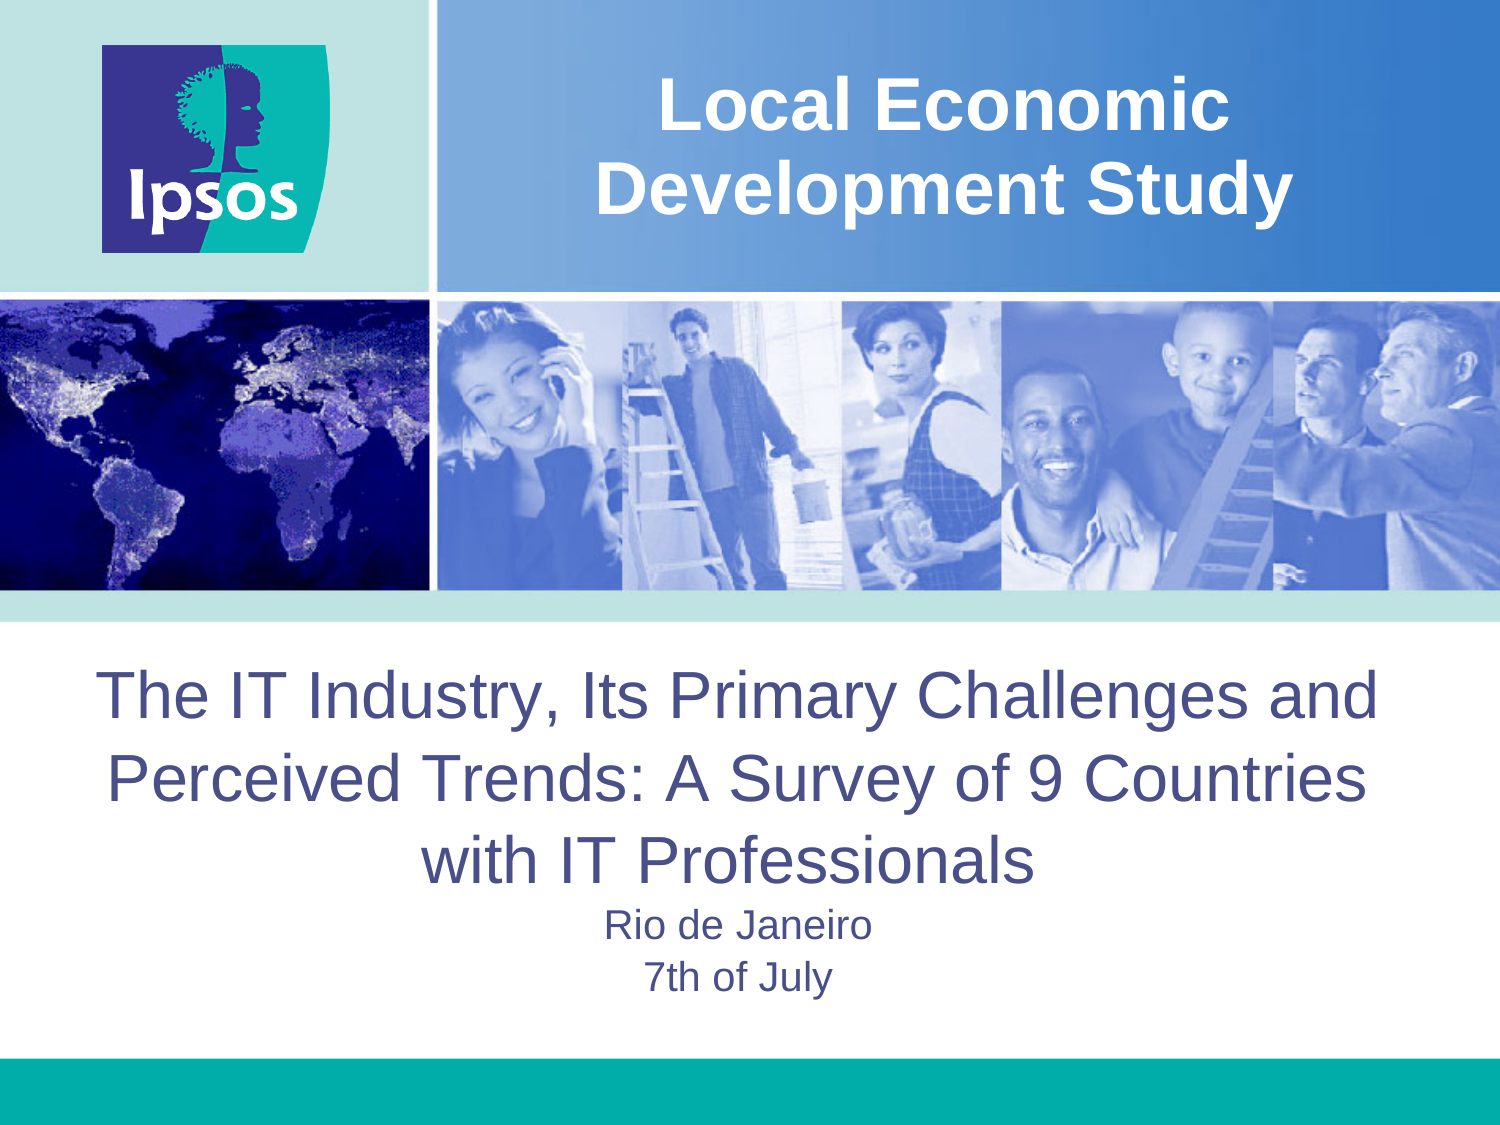

Local Economic Development Study
The IT Industry, Its Primary Challenges and Perceived Trends: A Survey of 9 Countries with IT Professionals
Rio de Janeiro
7th of July